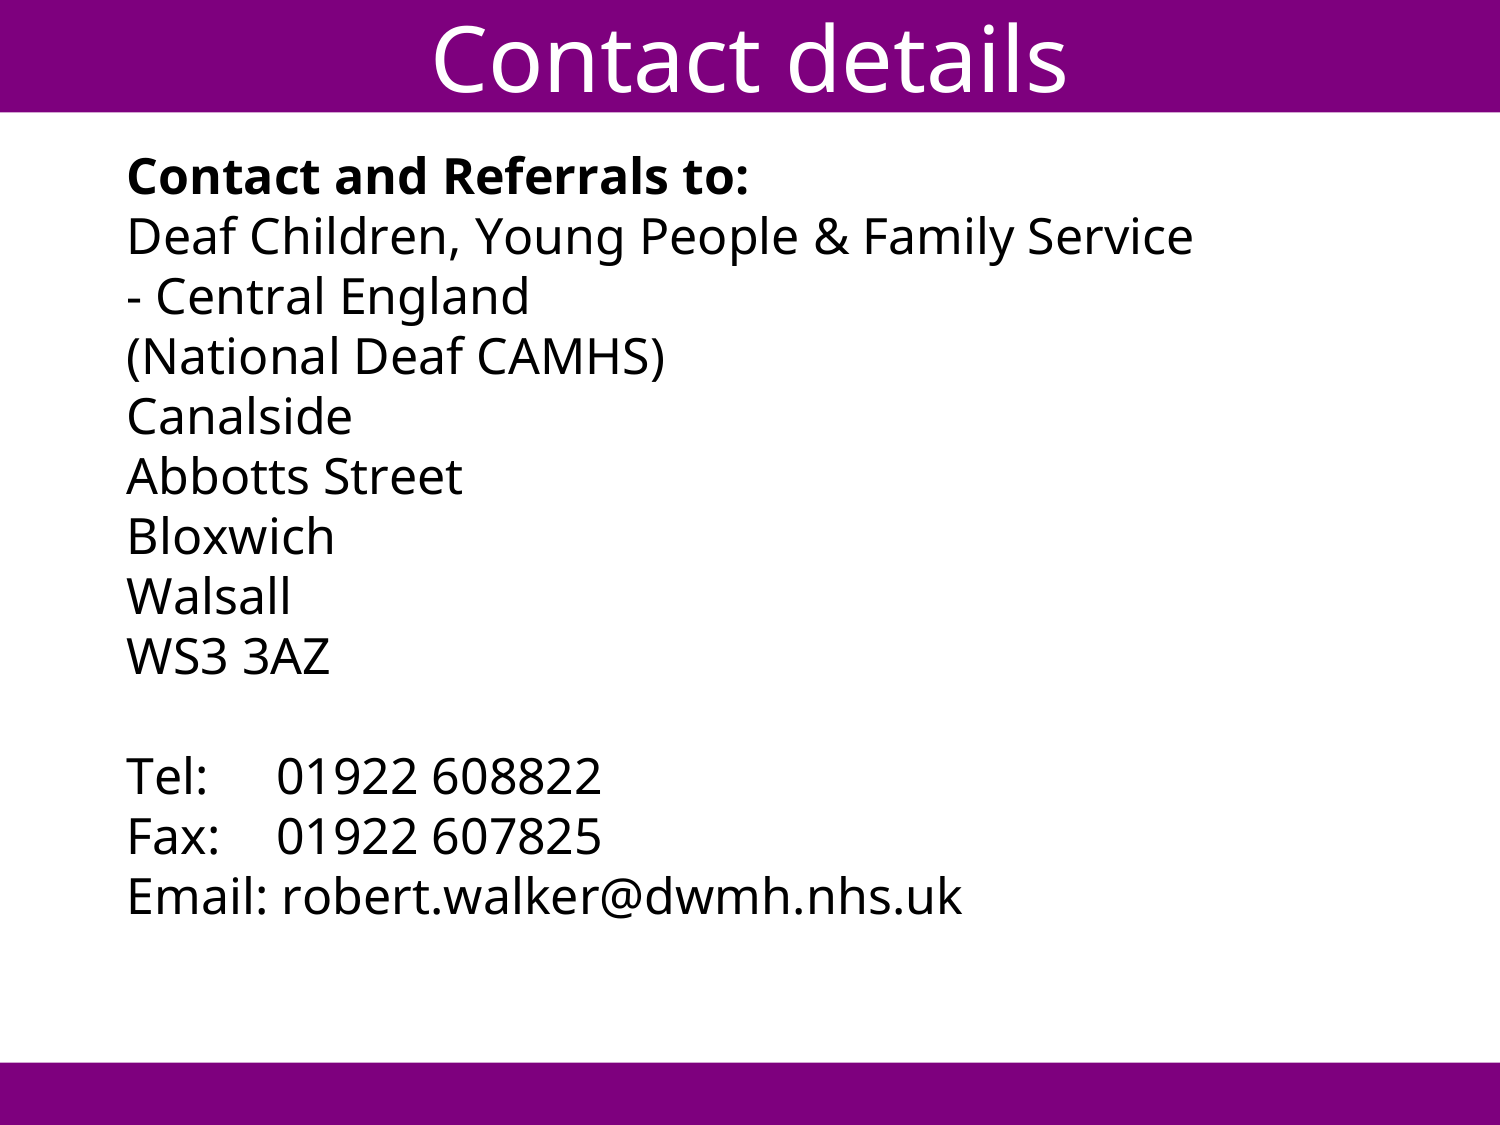

Contact details
Contact and Referrals to:
Deaf Children, Young People & Family Service
- Central England
(National Deaf CAMHS)
Canalside
Abbotts Street
Bloxwich
Walsall
WS3 3AZ
Tel: 	01922 608822
Fax: 	01922 607825
Email: robert.walker@dwmh.nhs.uk
#